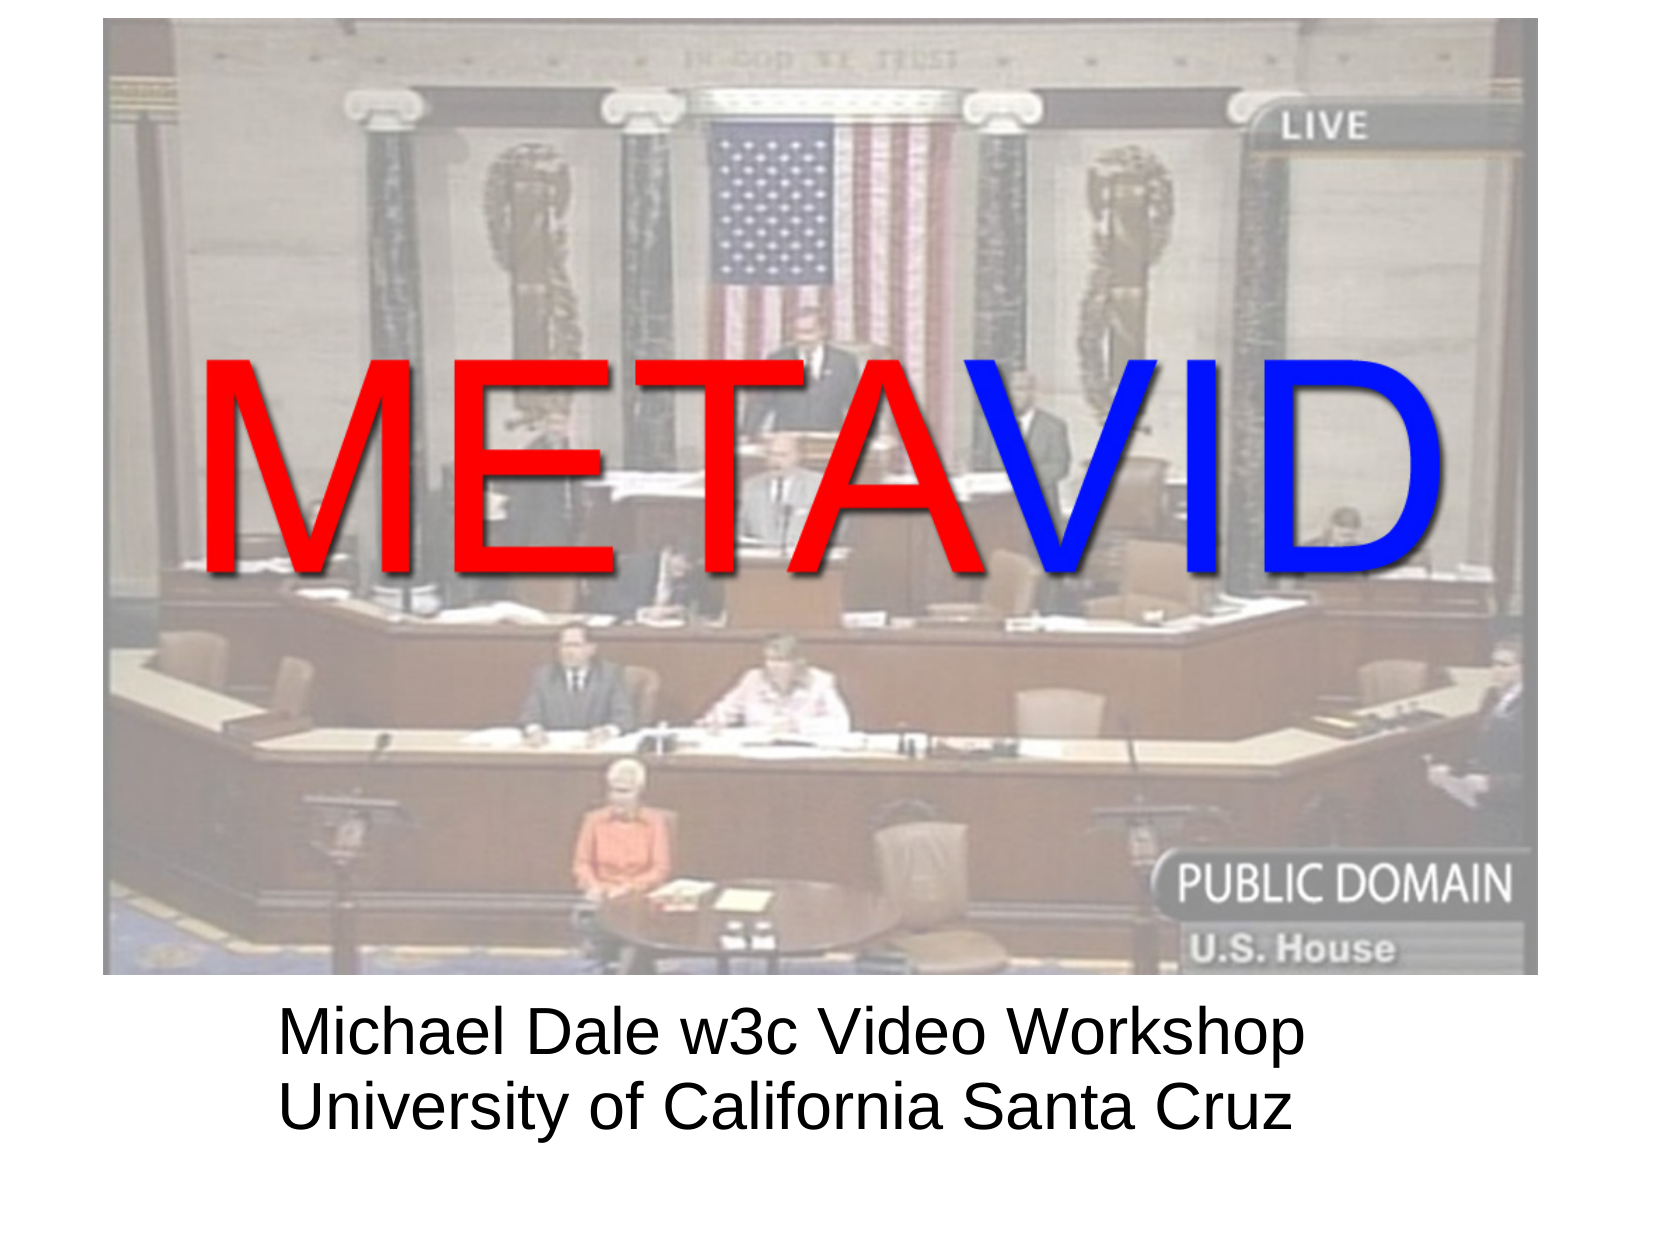

Michael Dale w3c Video Workshop
University of California Santa Cruz